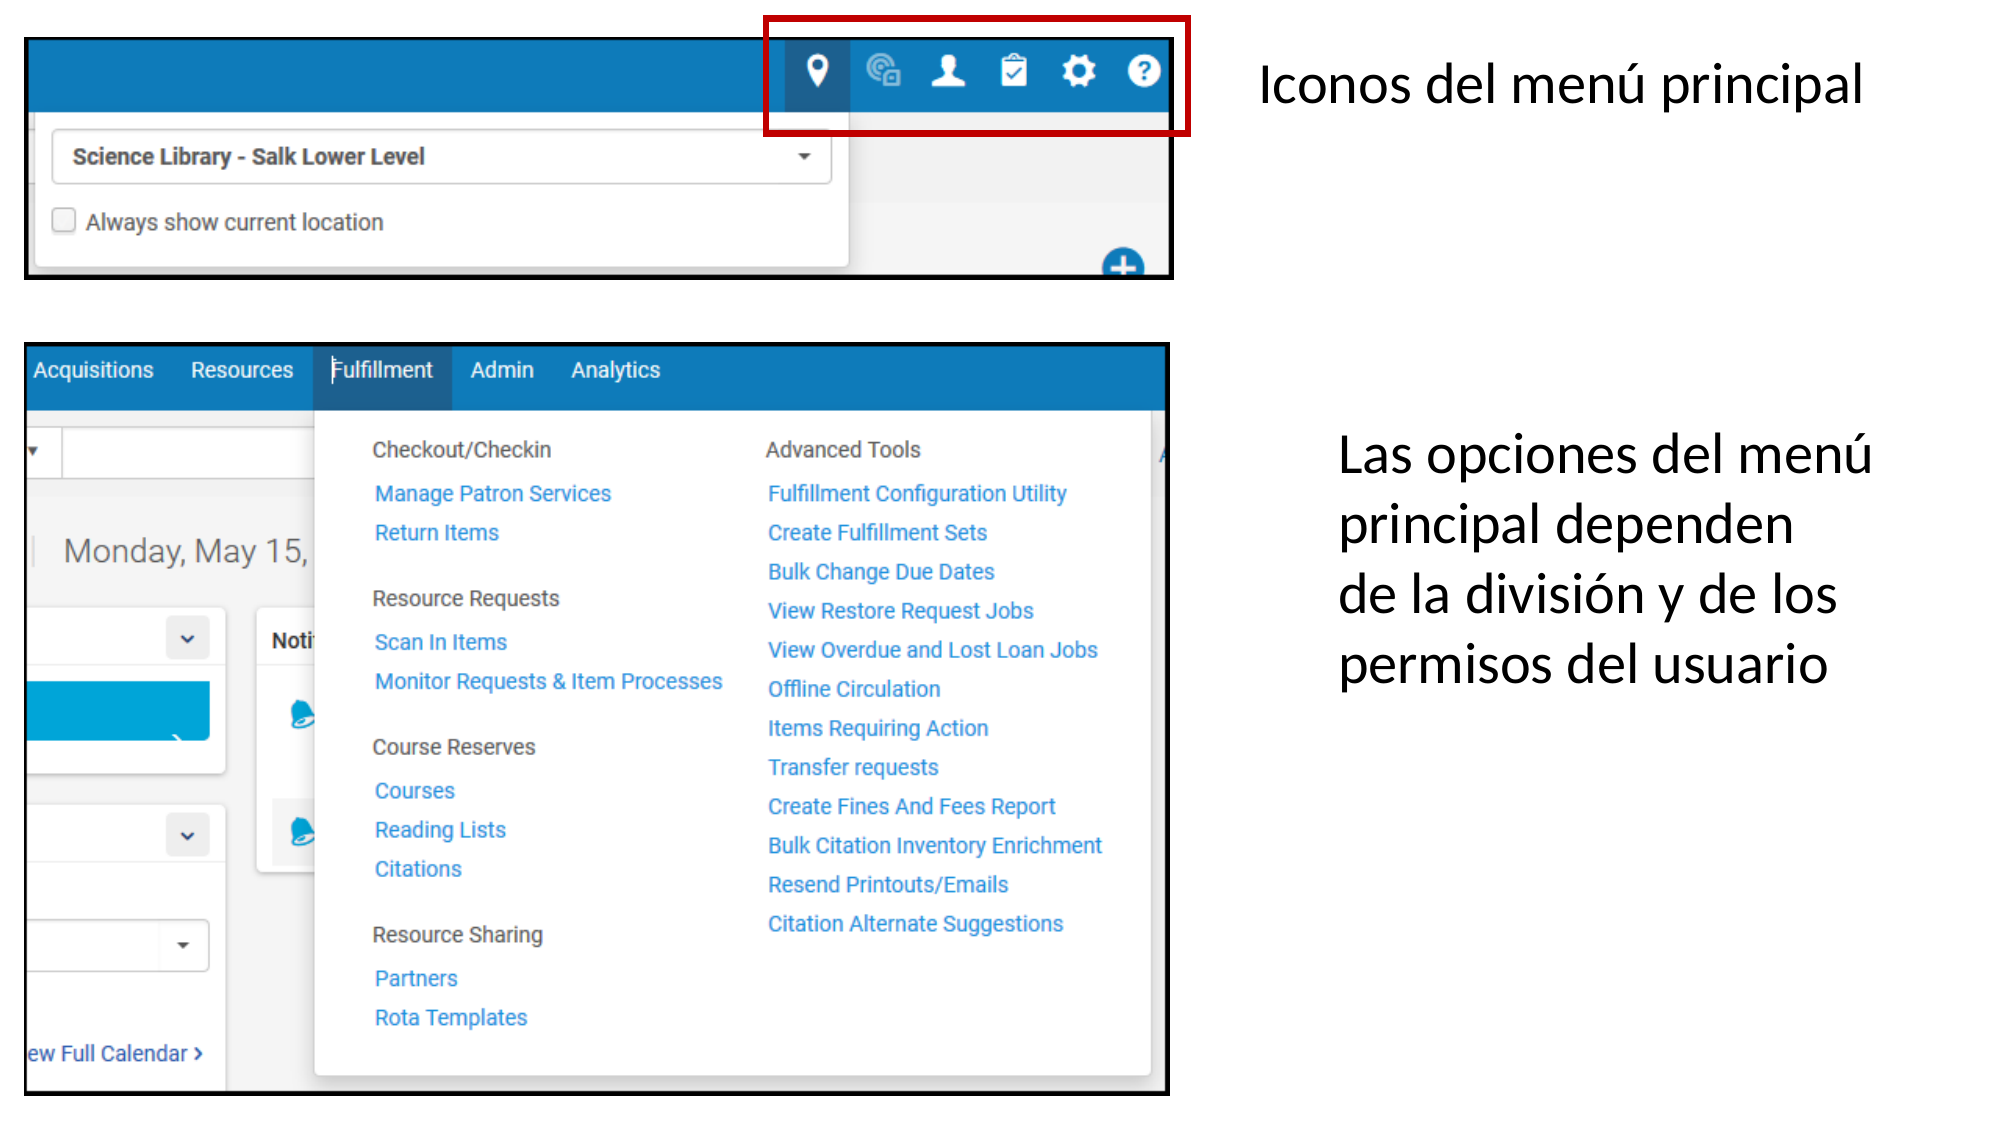

Iconos del menú principal
Las opciones del menú principal dependen
de la división y de los permisos del usuario